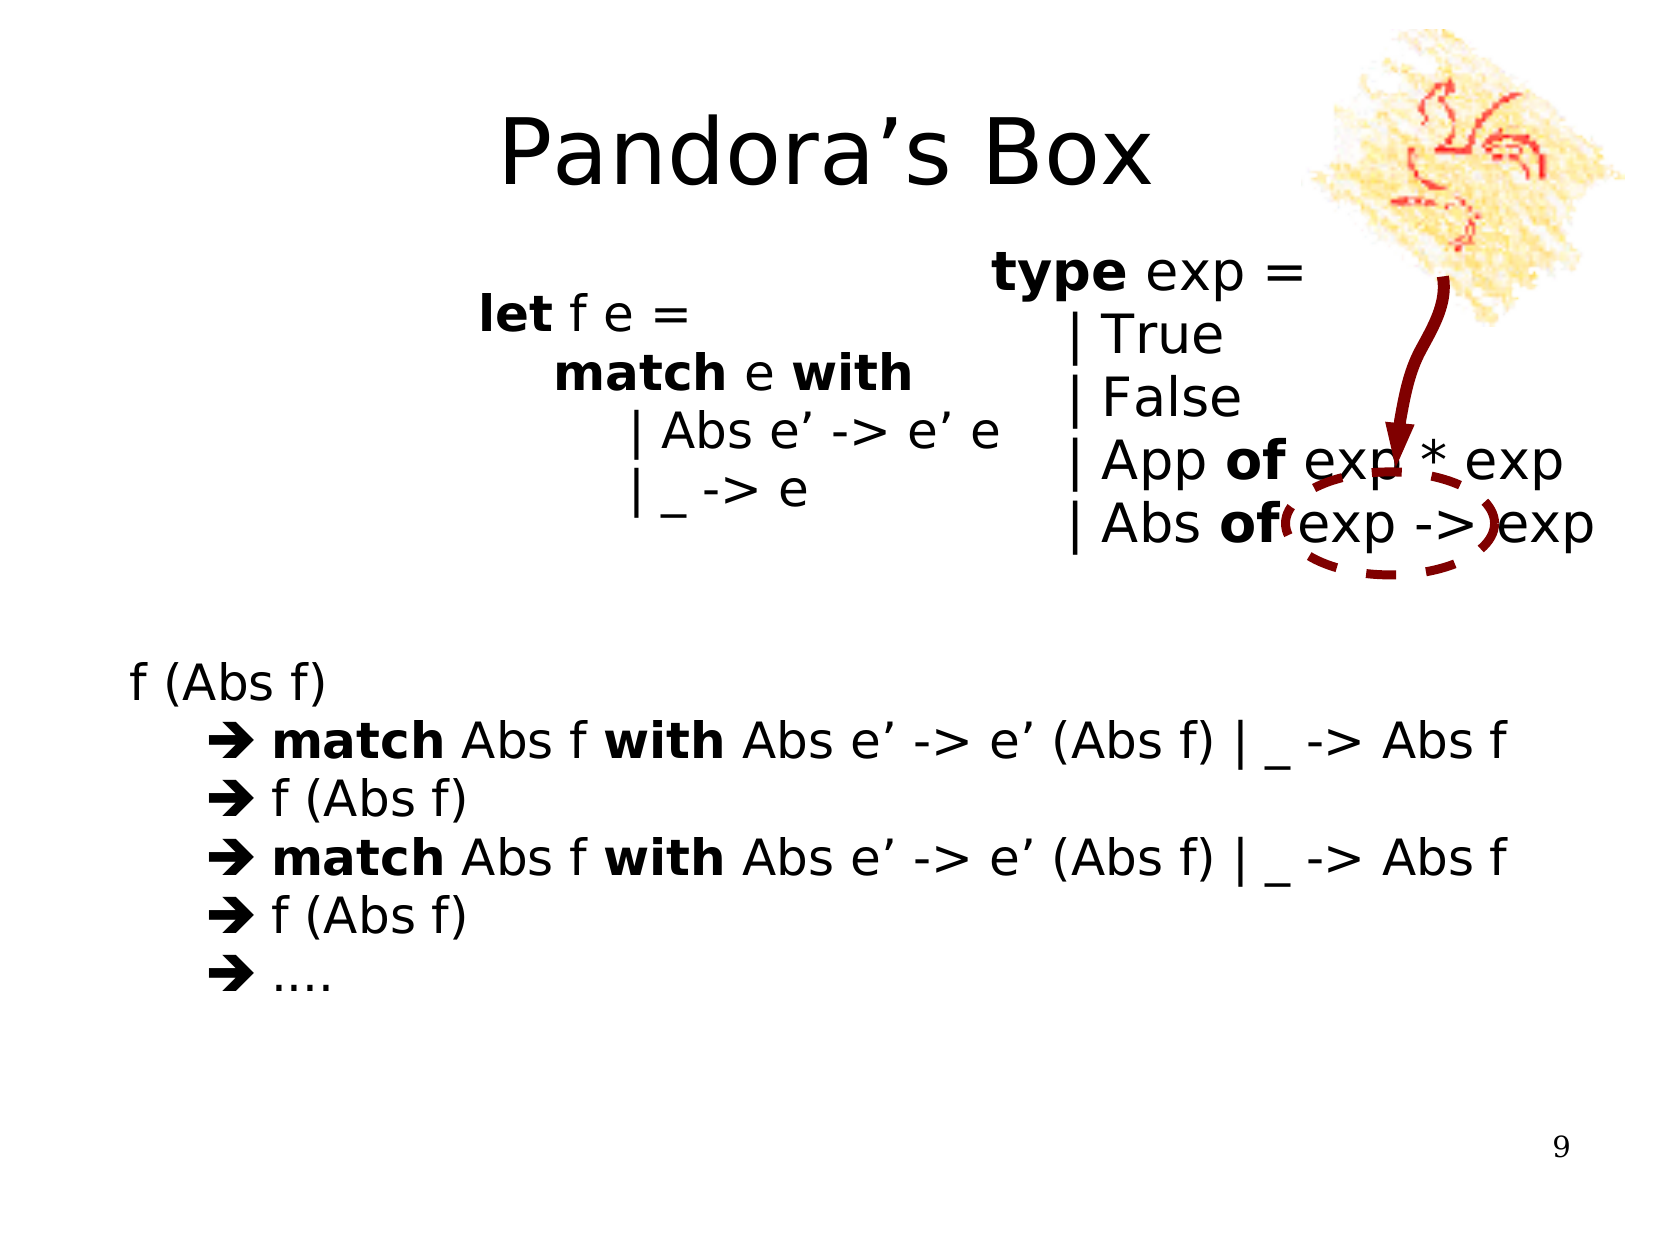

# Pandora’s Box
type exp =
	| True
	| False
	| App of exp * exp
	| Abs of exp -> exp
let f e =
	match e with
		| Abs e’ -> e’ e
		| _ -> e
f (Abs f)
	 match Abs f with Abs e’ -> e’ (Abs f) | _ -> Abs f
	 f (Abs f)
	 match Abs f with Abs e’ -> e’ (Abs f) | _ -> Abs f
	 f (Abs f)
	 ....
9